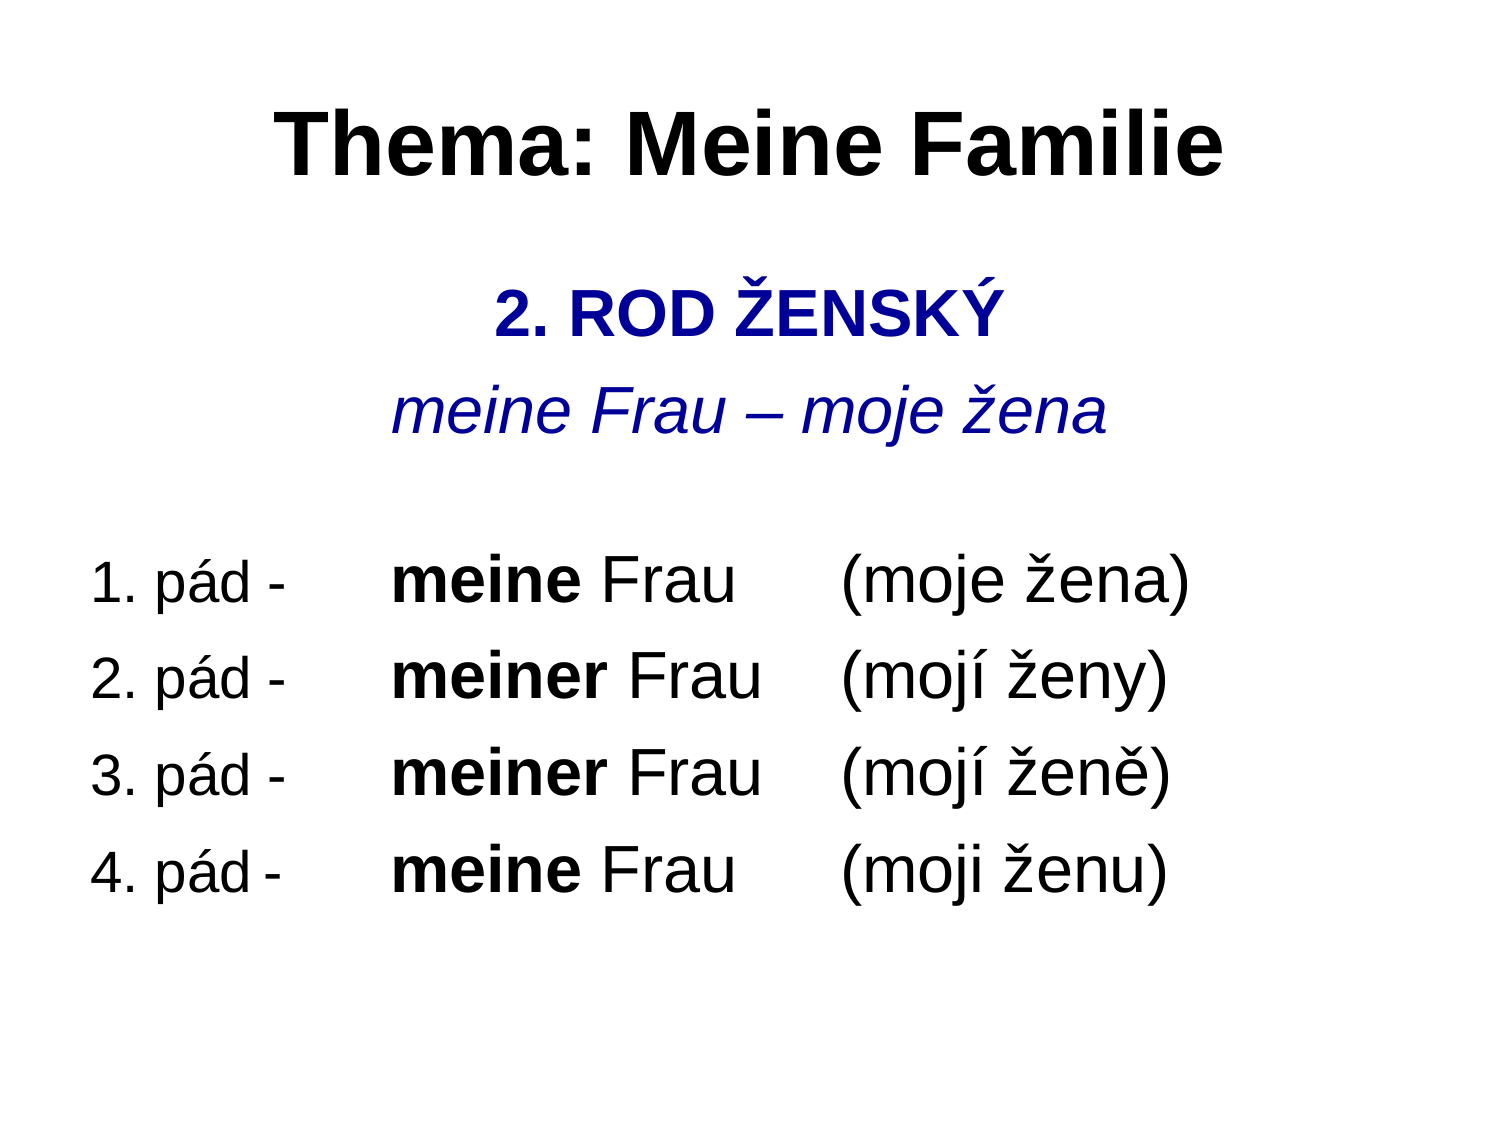

# Thema: Meine Familie
2. ROD ŽENSKÝ
meine Frau – moje žena
1. pád - 	meine Frau 	(moje žena)
2. pád - 	meiner Frau 	(mojí ženy)
3. pád - 	meiner Frau 	(mojí ženě)
4. pád - 	meine Frau 	(moji ženu)